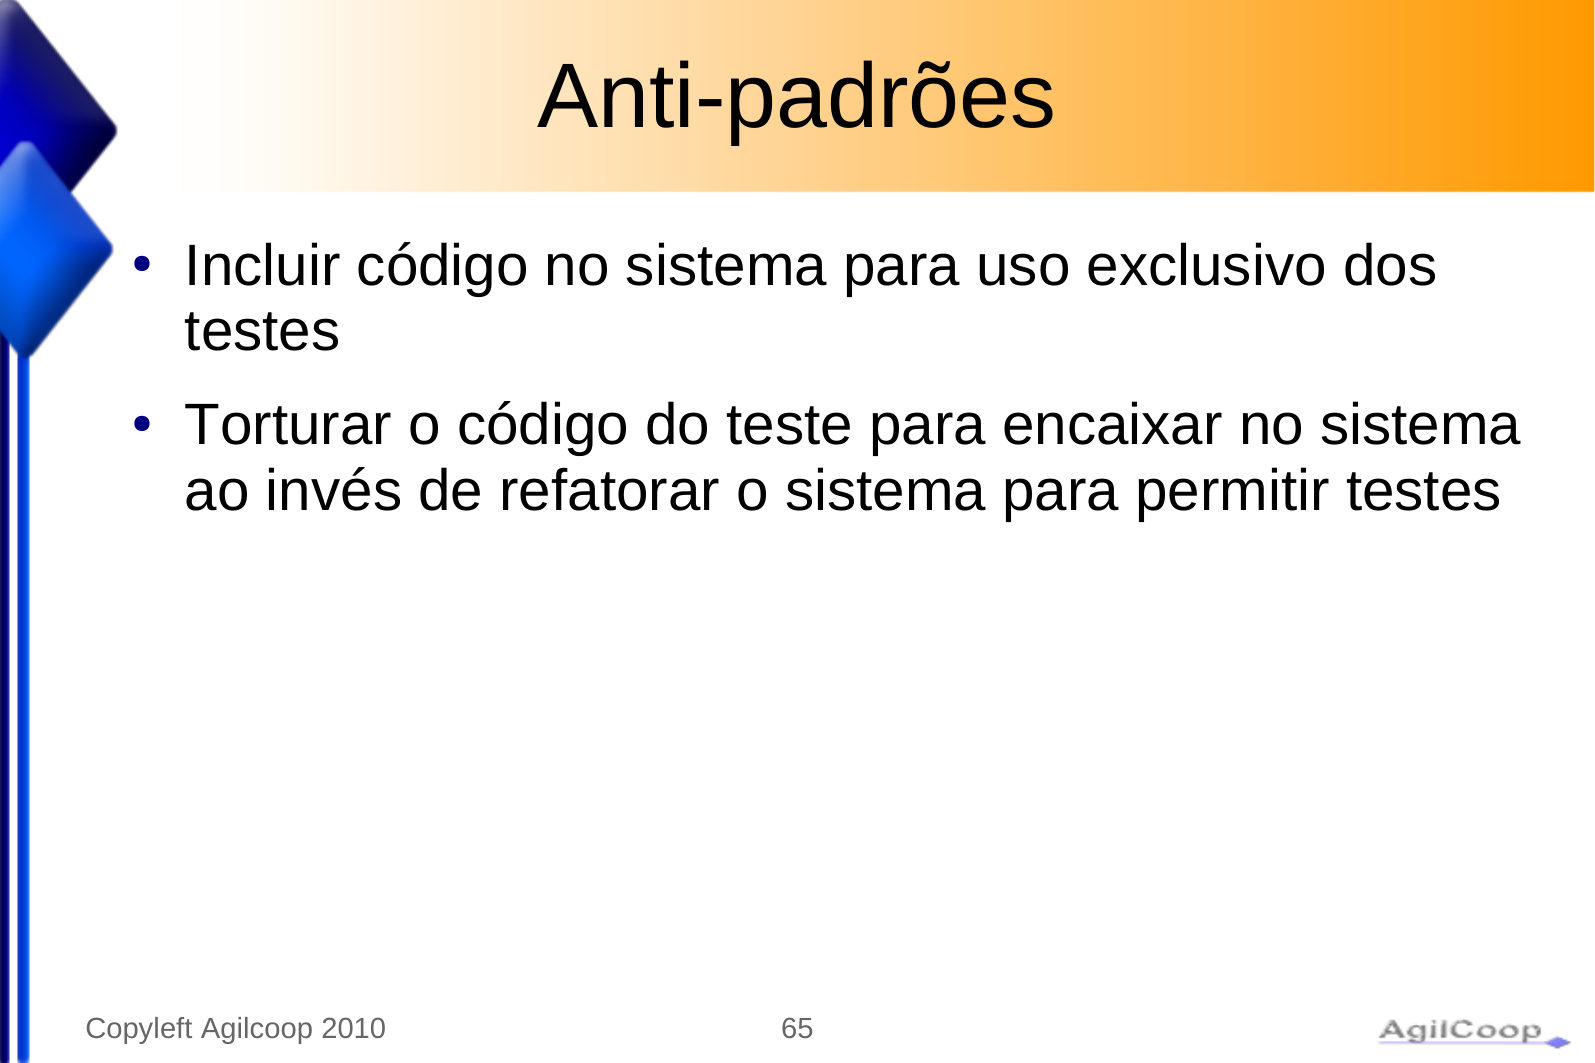

# Anti-padrões
Incluir código no sistema para uso exclusivo dos testes
Torturar o código do teste para encaixar no sistema ao invés de refatorar o sistema para permitir testes
Copyleft Agilcoop 2010
65